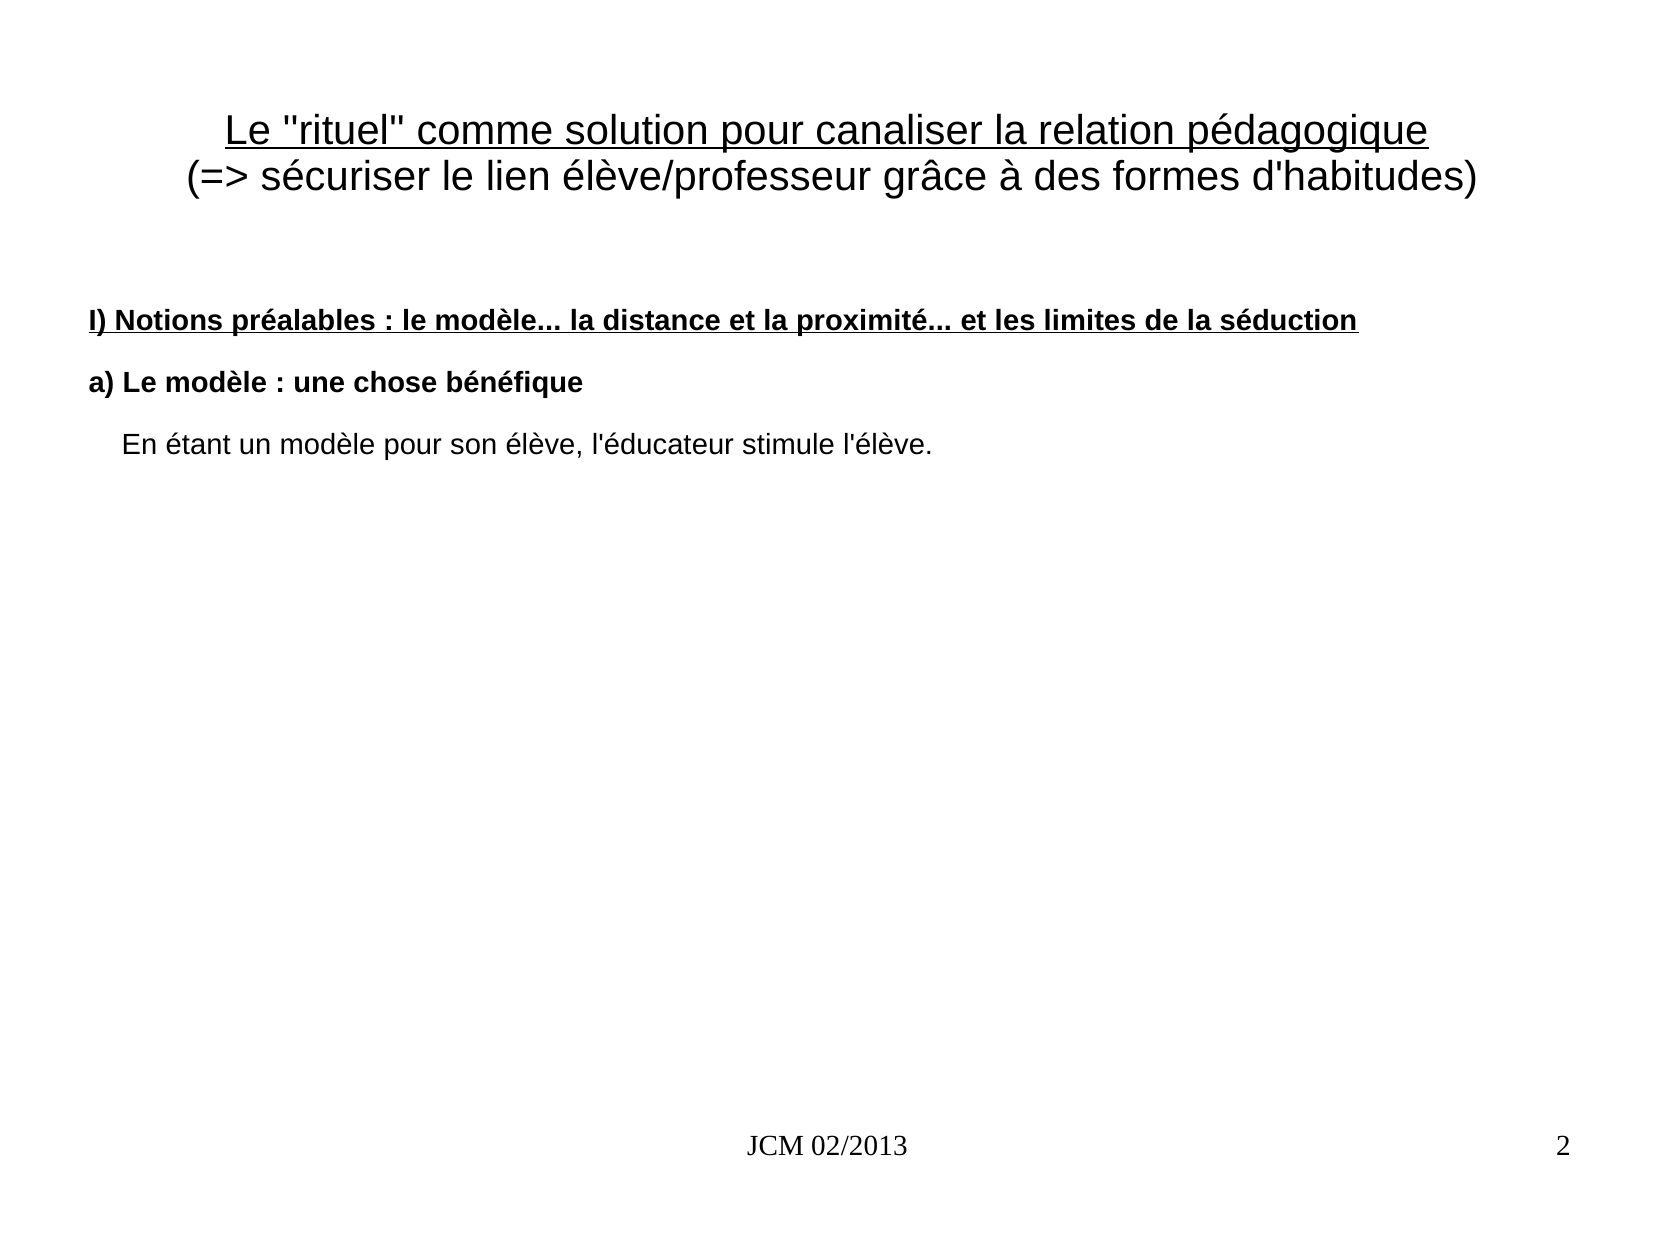

# Le ''rituel'' comme solution pour canaliser la relation pédagogique (=> sécuriser le lien élève/professeur grâce à des formes d'habitudes)
I) Notions préalables : le modèle... la distance et la proximité... et les limites de la séduction
a) Le modèle : une chose bénéfique
 En étant un modèle pour son élève, l'éducateur stimule l'élève.
JCM 02/2013
2